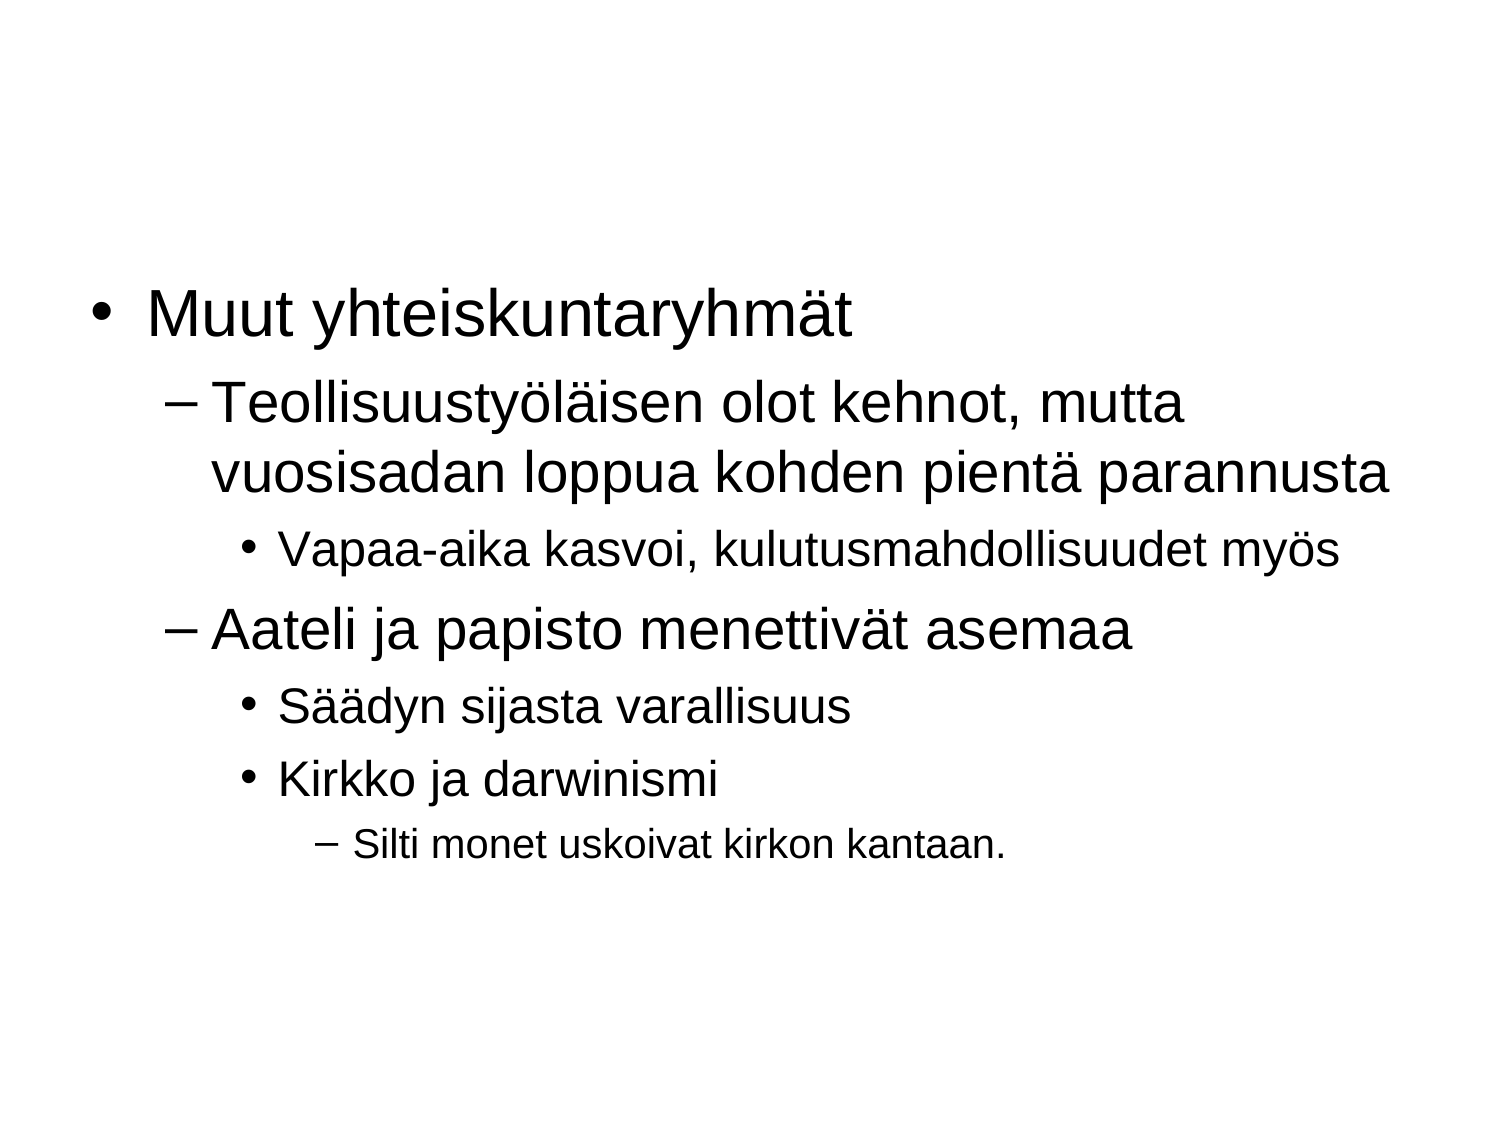

#
Muut yhteiskuntaryhmät
Teollisuustyöläisen olot kehnot, mutta vuosisadan loppua kohden pientä parannusta
Vapaa-aika kasvoi, kulutusmahdollisuudet myös
Aateli ja papisto menettivät asemaa
Säädyn sijasta varallisuus
Kirkko ja darwinismi
Silti monet uskoivat kirkon kantaan.